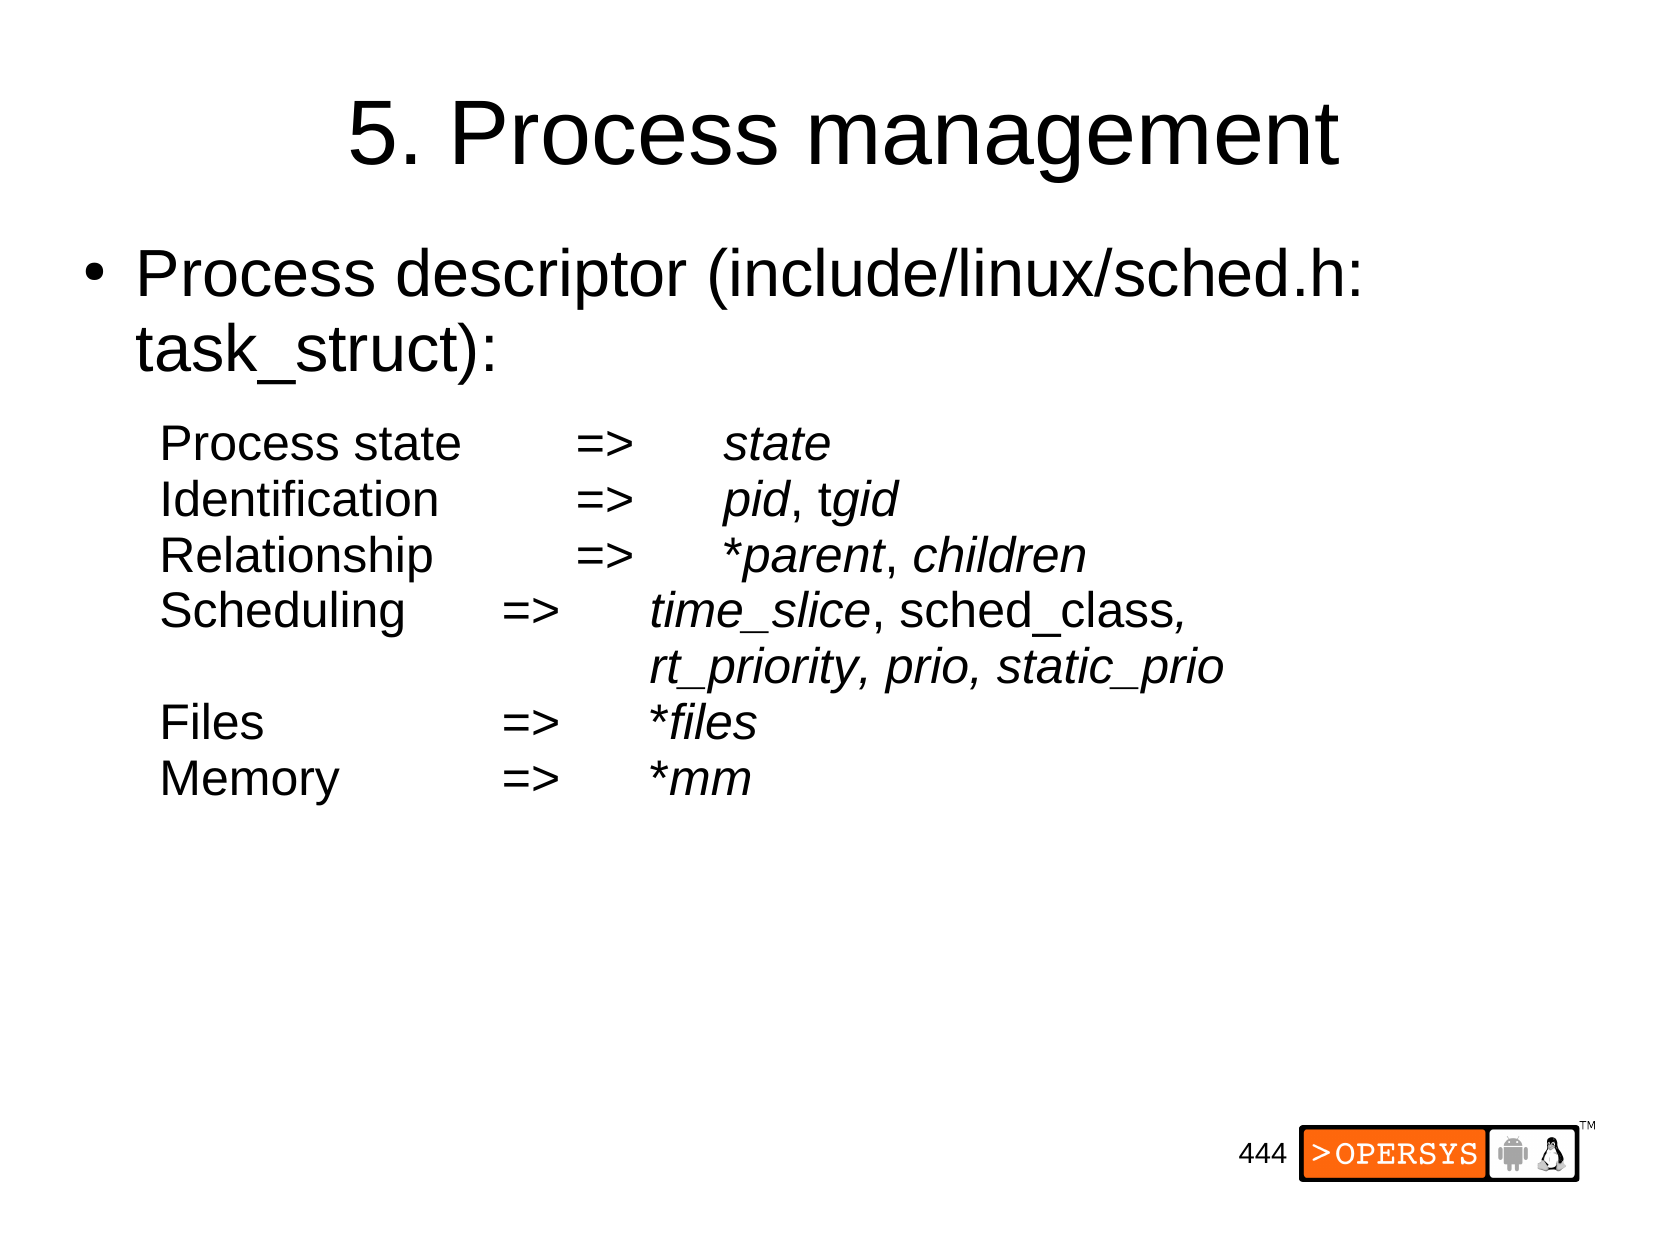

# 5. Process management
Process descriptor (include/linux/sched.h: task_struct):
Process state		=>		state
Identification		=>		pid, tgid
Relationship		=>		*parent, children
Scheduling		=>		time_slice, sched_class,
						rt_priority, prio, static_prio
Files				=>		*files
Memory			=>		*mm